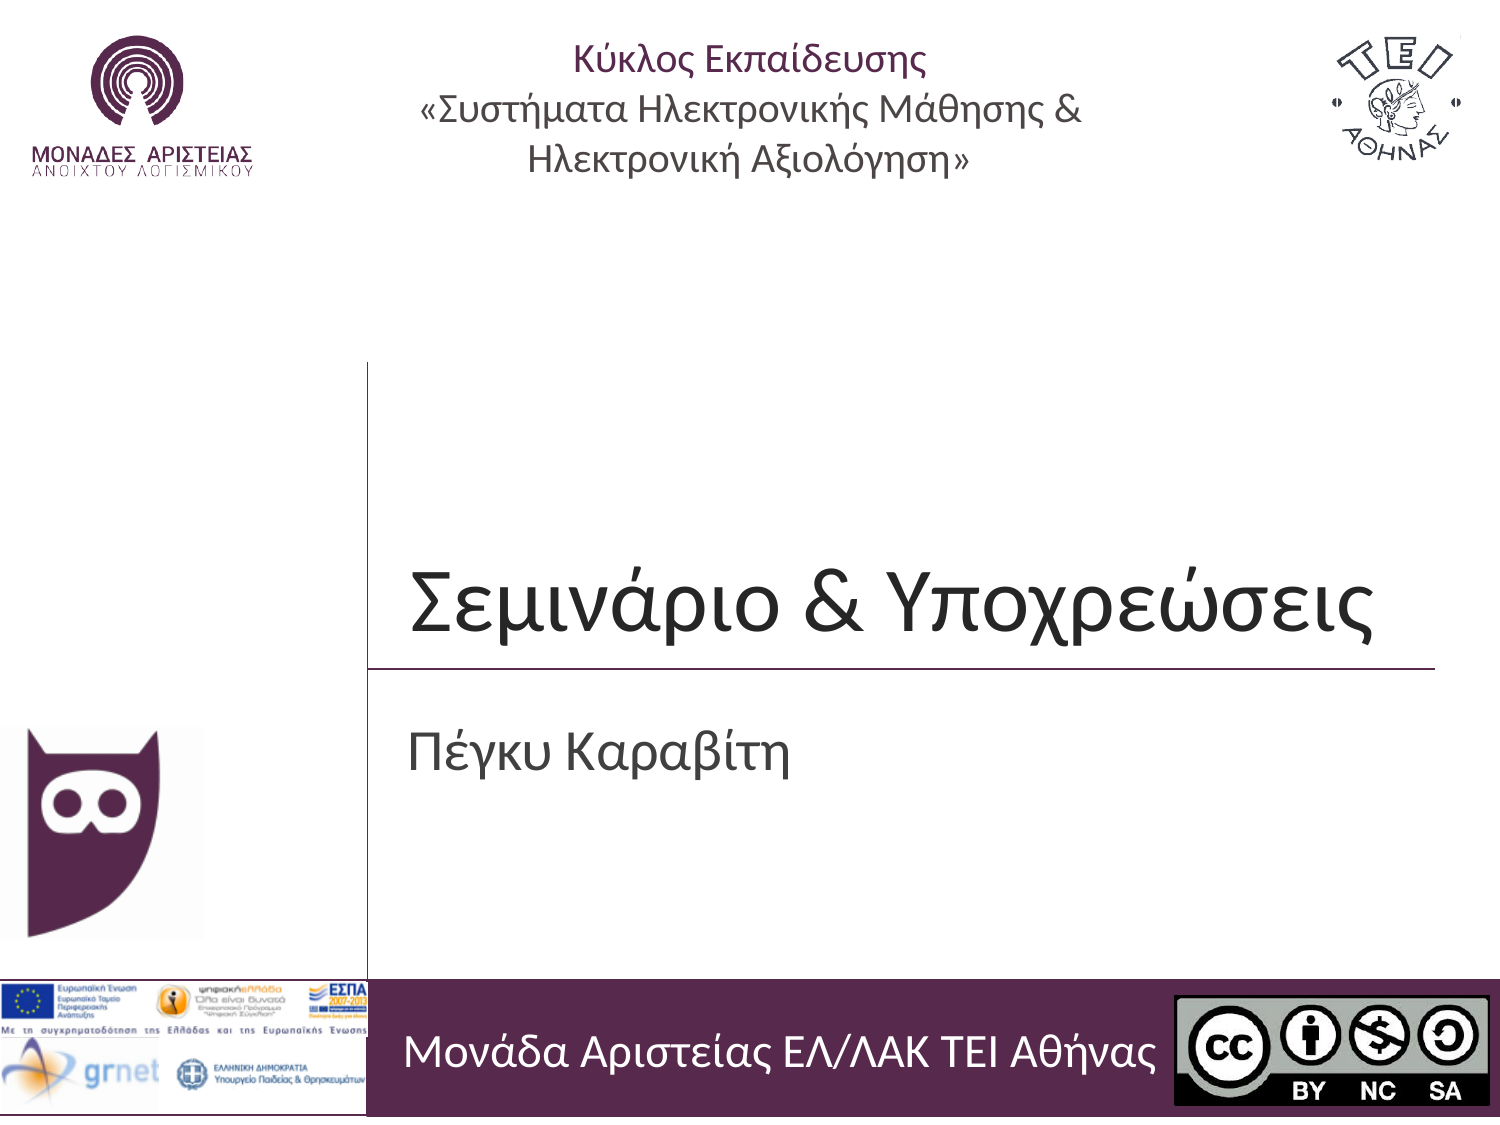

Κύκλος Εκπαίδευσης
«Συστήματα Ηλεκτρονικής Μάθησης & Ηλεκτρονική Αξιολόγηση»
# Σεμινάριο & Υποχρεώσεις
Πέγκυ Καραβίτη
Μονάδα Αριστείας ΕΛ/ΛΑΚ ΤΕΙ Αθήνας